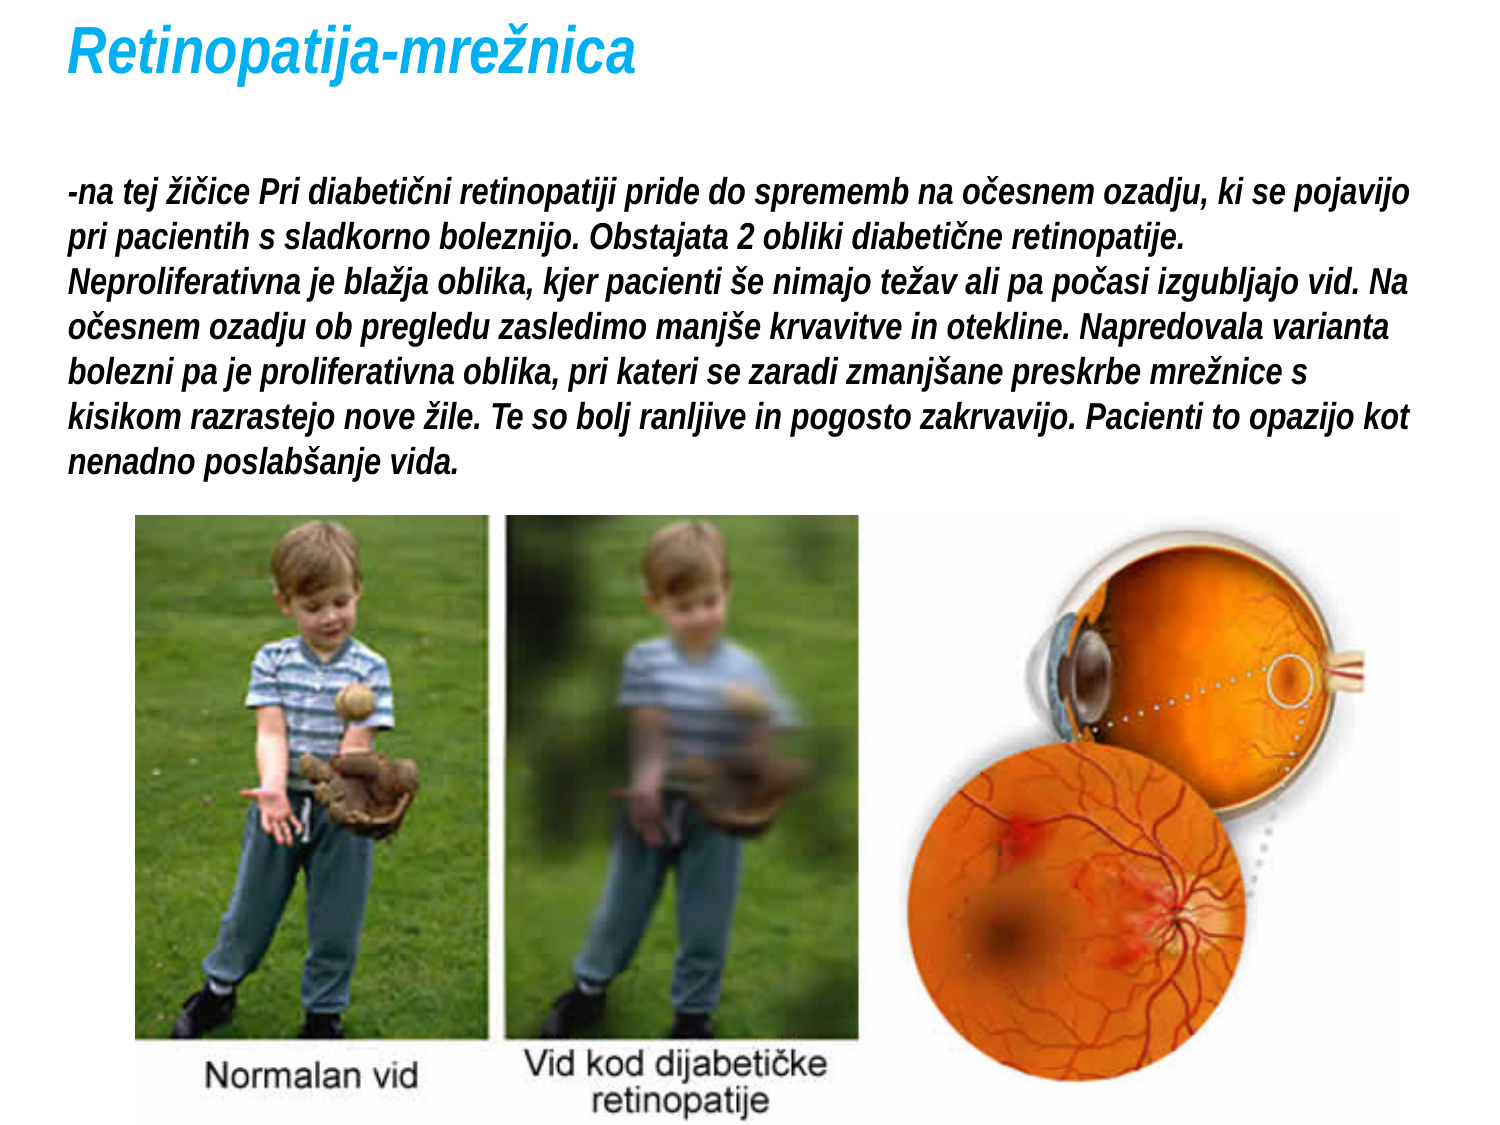

Retinopatija-mrežnica
-na tej žičice Pri diabetični retinopatiji pride do sprememb na očesnem ozadju, ki se pojavijo pri pacientih s sladkorno boleznijo. Obstajata 2 obliki diabetične retinopatije. Neproliferativna je blažja oblika, kjer pacienti še nimajo težav ali pa počasi izgubljajo vid. Na očesnem ozadju ob pregledu zasledimo manjše krvavitve in otekline. Napredovala varianta bolezni pa je proliferativna oblika, pri kateri se zaradi zmanjšane preskrbe mrežnice s kisikom razrastejo nove žile. Te so bolj ranljive in pogosto zakrvavijo. Pacienti to opazijo kot nenadno poslabšanje vida.